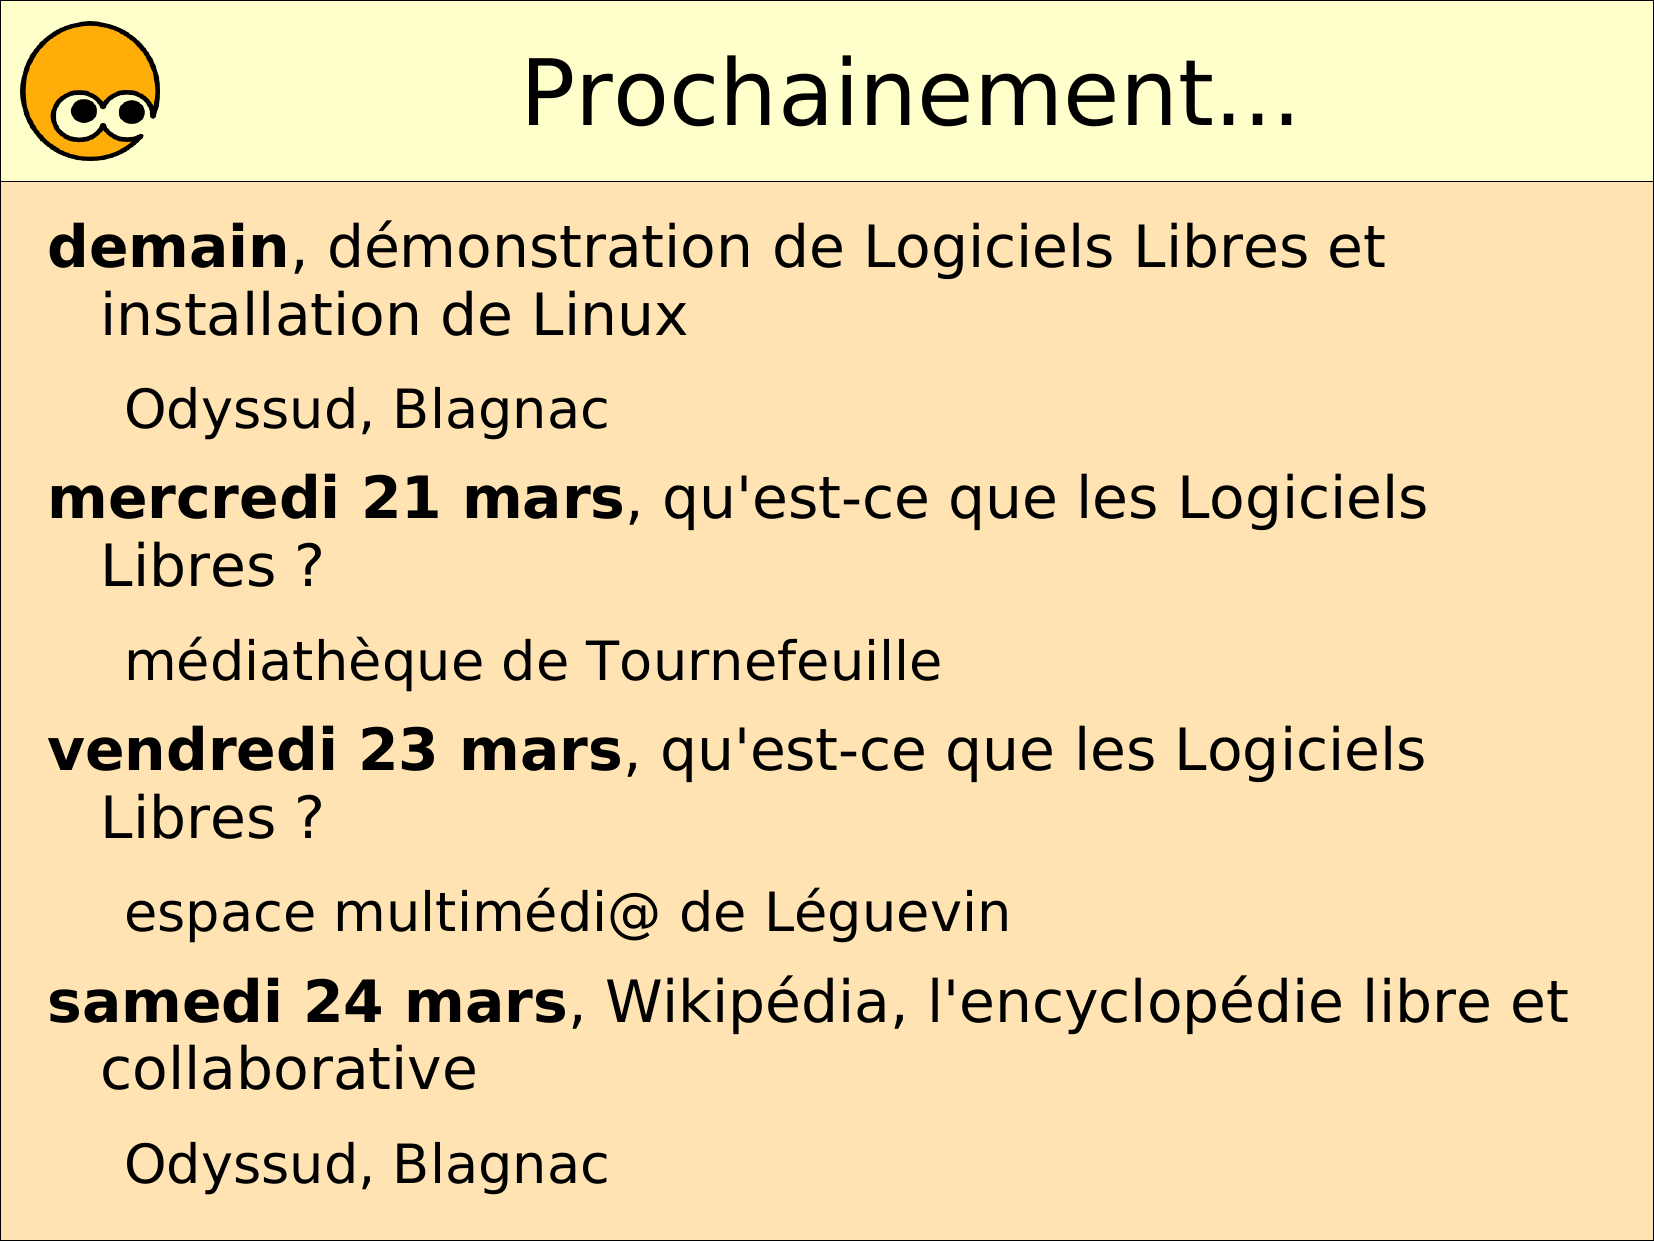

# Prochainement...
demain, démonstration de Logiciels Libres et installation de Linux
Odyssud, Blagnac
mercredi 21 mars, qu'est-ce que les Logiciels Libres ?
médiathèque de Tournefeuille
vendredi 23 mars, qu'est-ce que les Logiciels Libres ?
espace multimédi@ de Léguevin
samedi 24 mars, Wikipédia, l'encyclopédie libre et collaborative
Odyssud, Blagnac